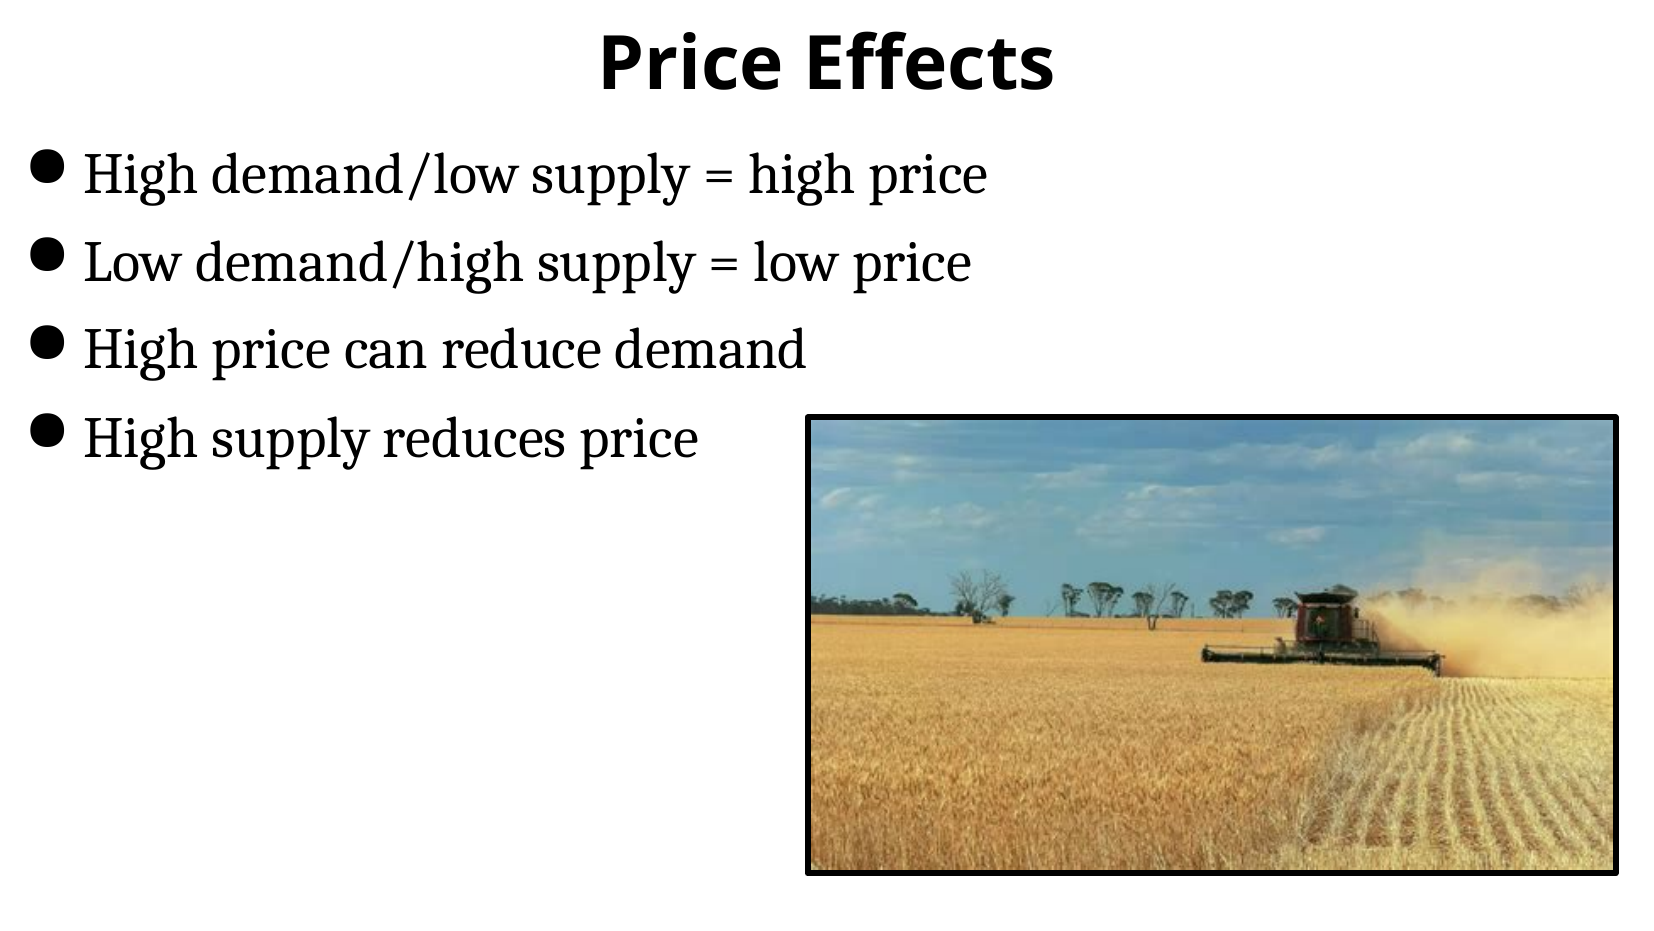

# Price Effects
 High demand/low supply = high price
 Low demand/high supply = low price
 High price can reduce demand
 High supply reduces price